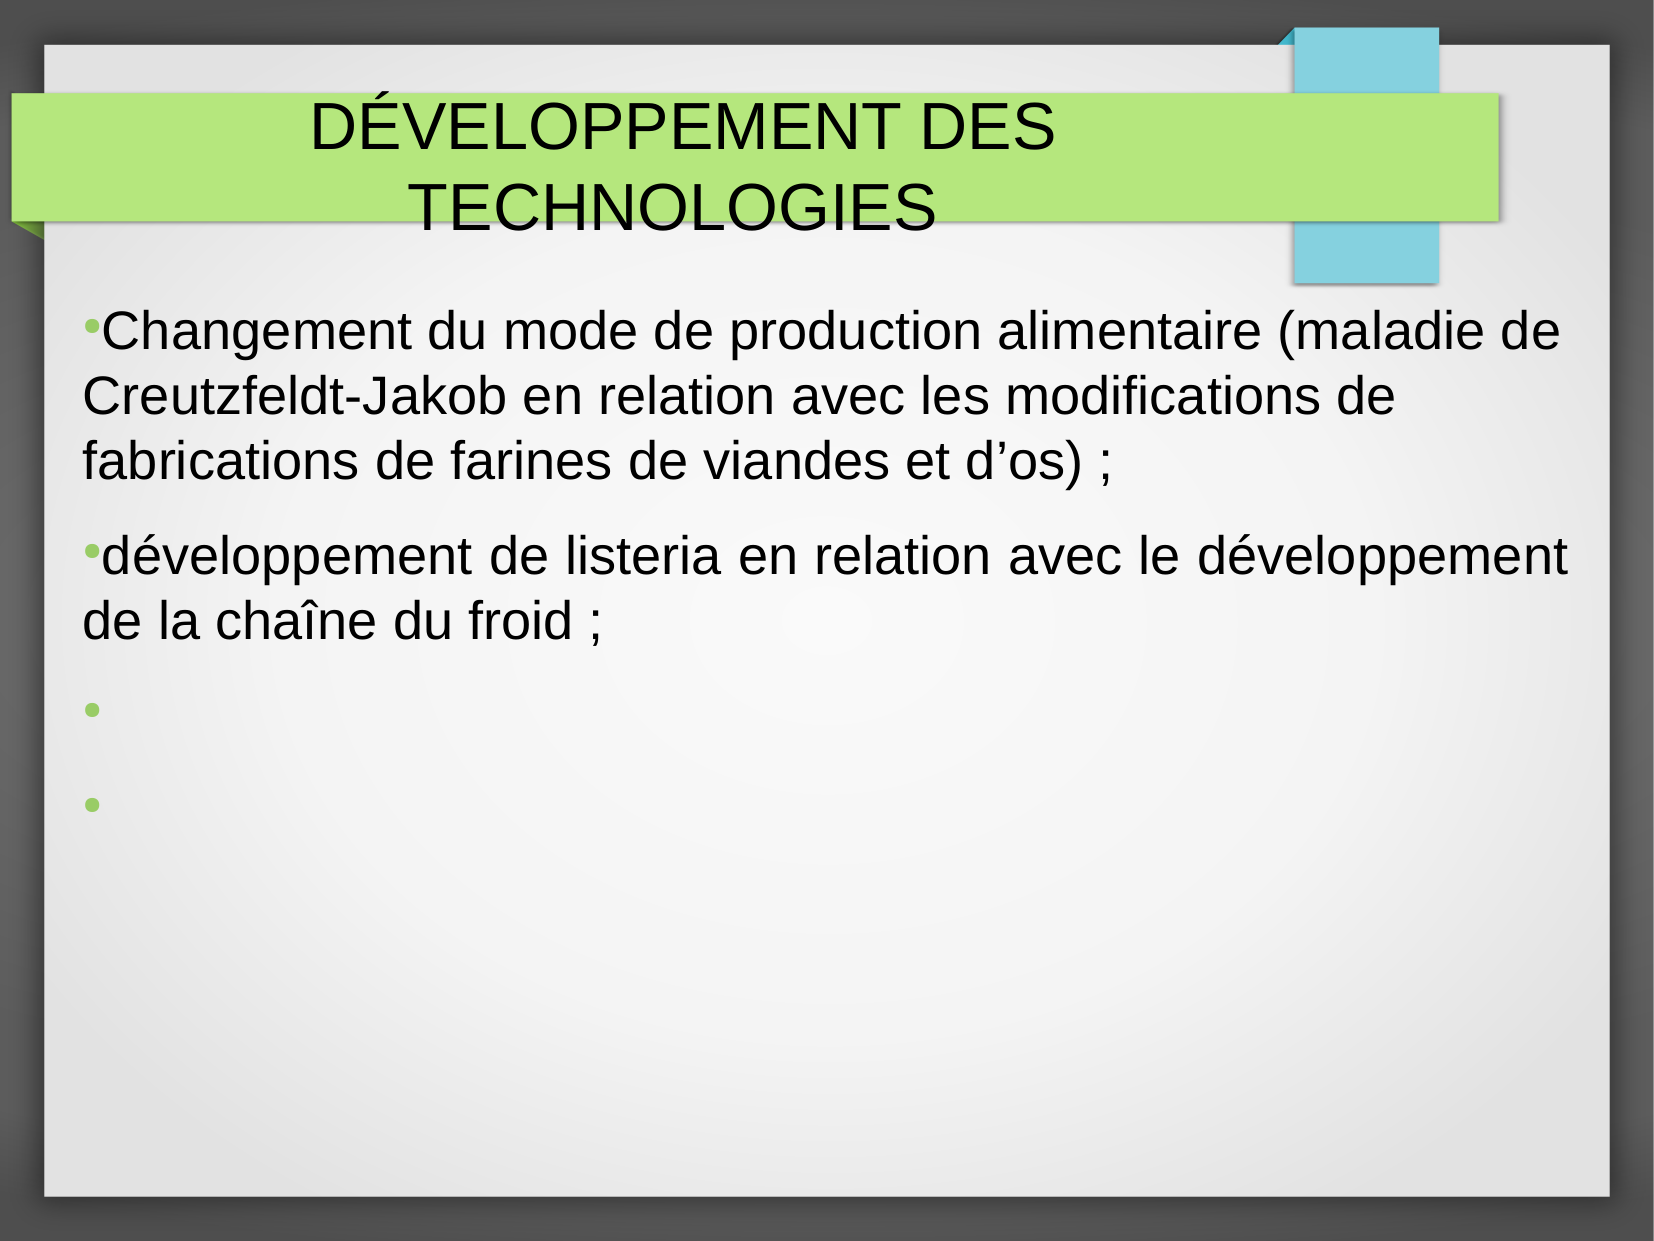

# DÉVELOPPEMENT DES TECHNOLOGIES
Changement du mode de production alimentaire (maladie de Creutzfeldt-Jakob en relation avec les modifications de fabrications de farines de viandes et d’os) ;
développement de listeria en relation avec le développement de la chaîne du froid ;